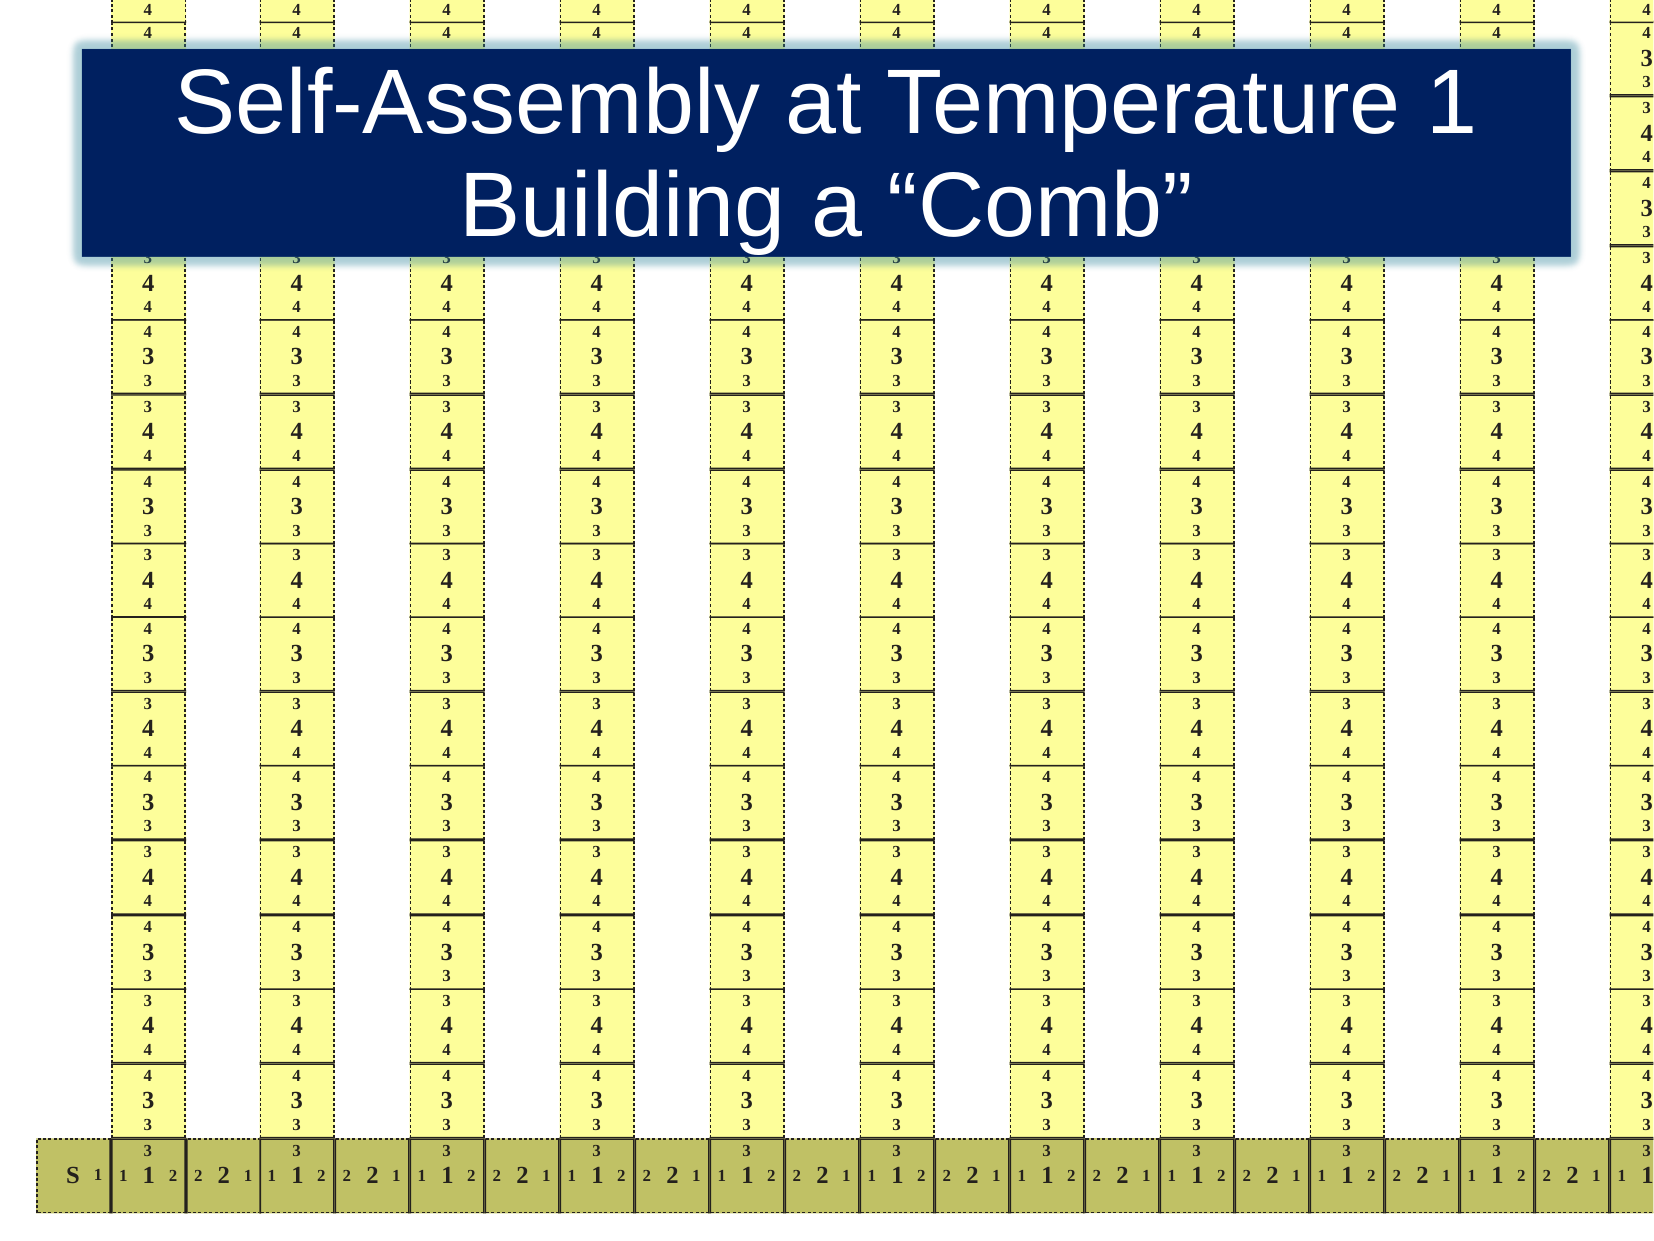

Self-Assembly at Temperature 1
Building a “Comb”